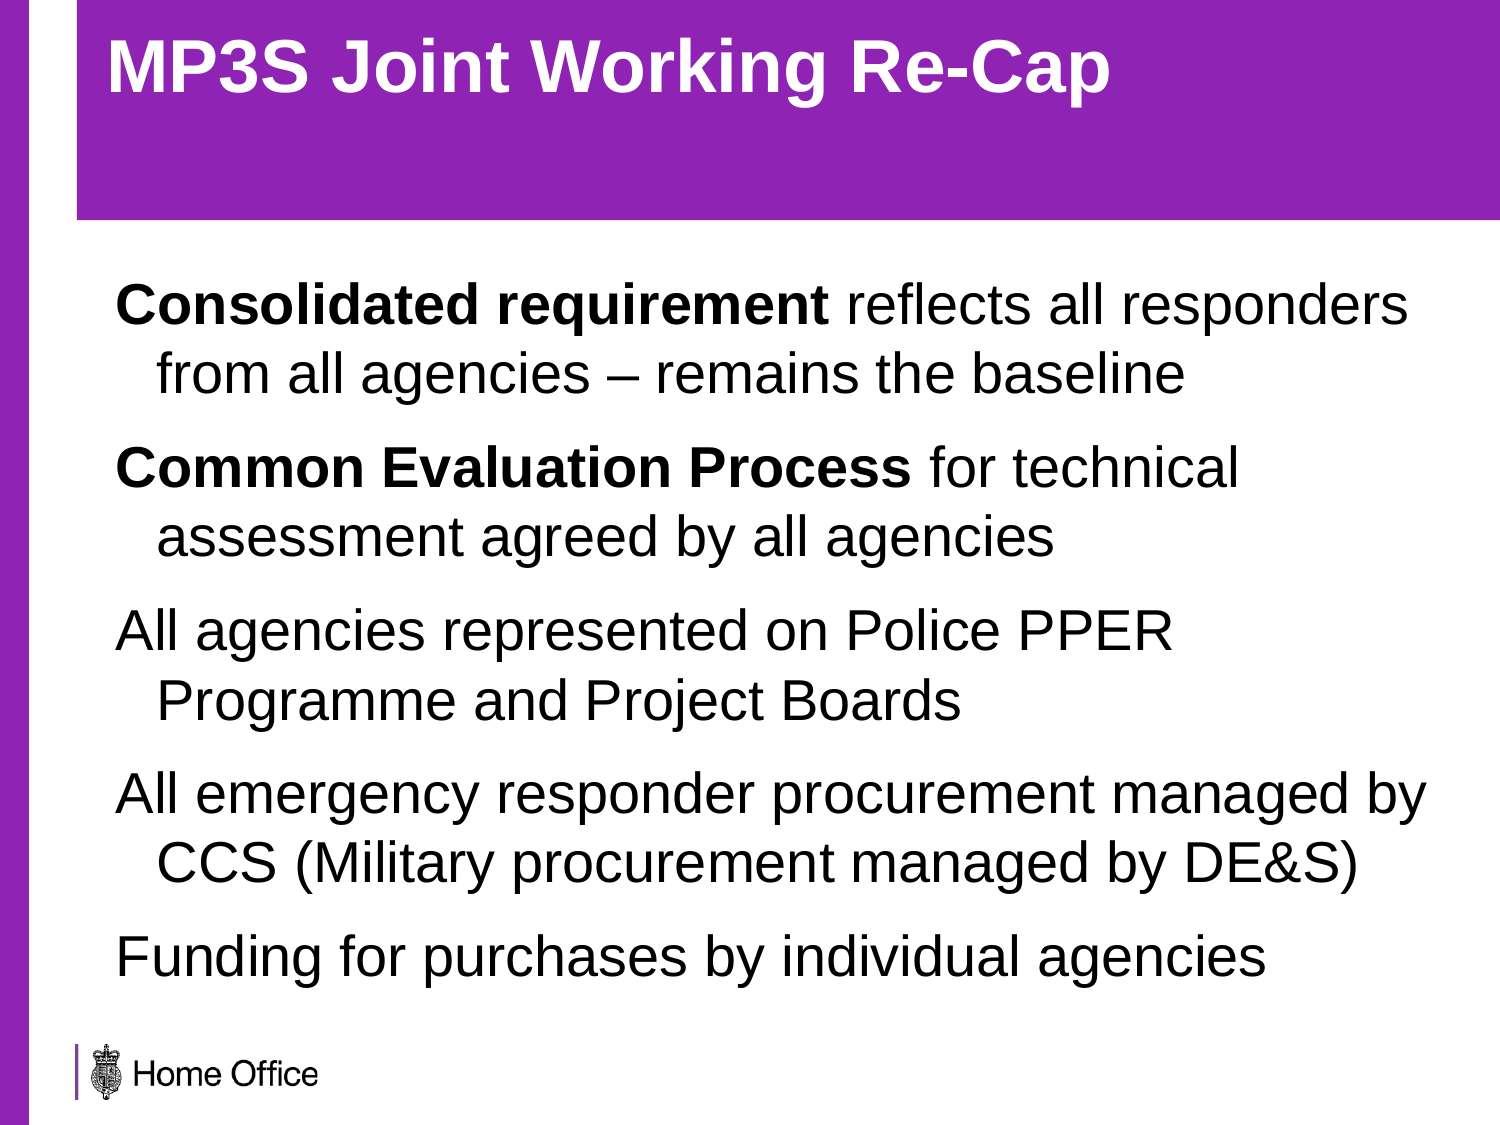

# MP3S Joint Working Re-Cap
Consolidated requirement reflects all responders from all agencies – remains the baseline
Common Evaluation Process for technical assessment agreed by all agencies
All agencies represented on Police PPER Programme and Project Boards
All emergency responder procurement managed by CCS (Military procurement managed by DE&S)
Funding for purchases by individual agencies